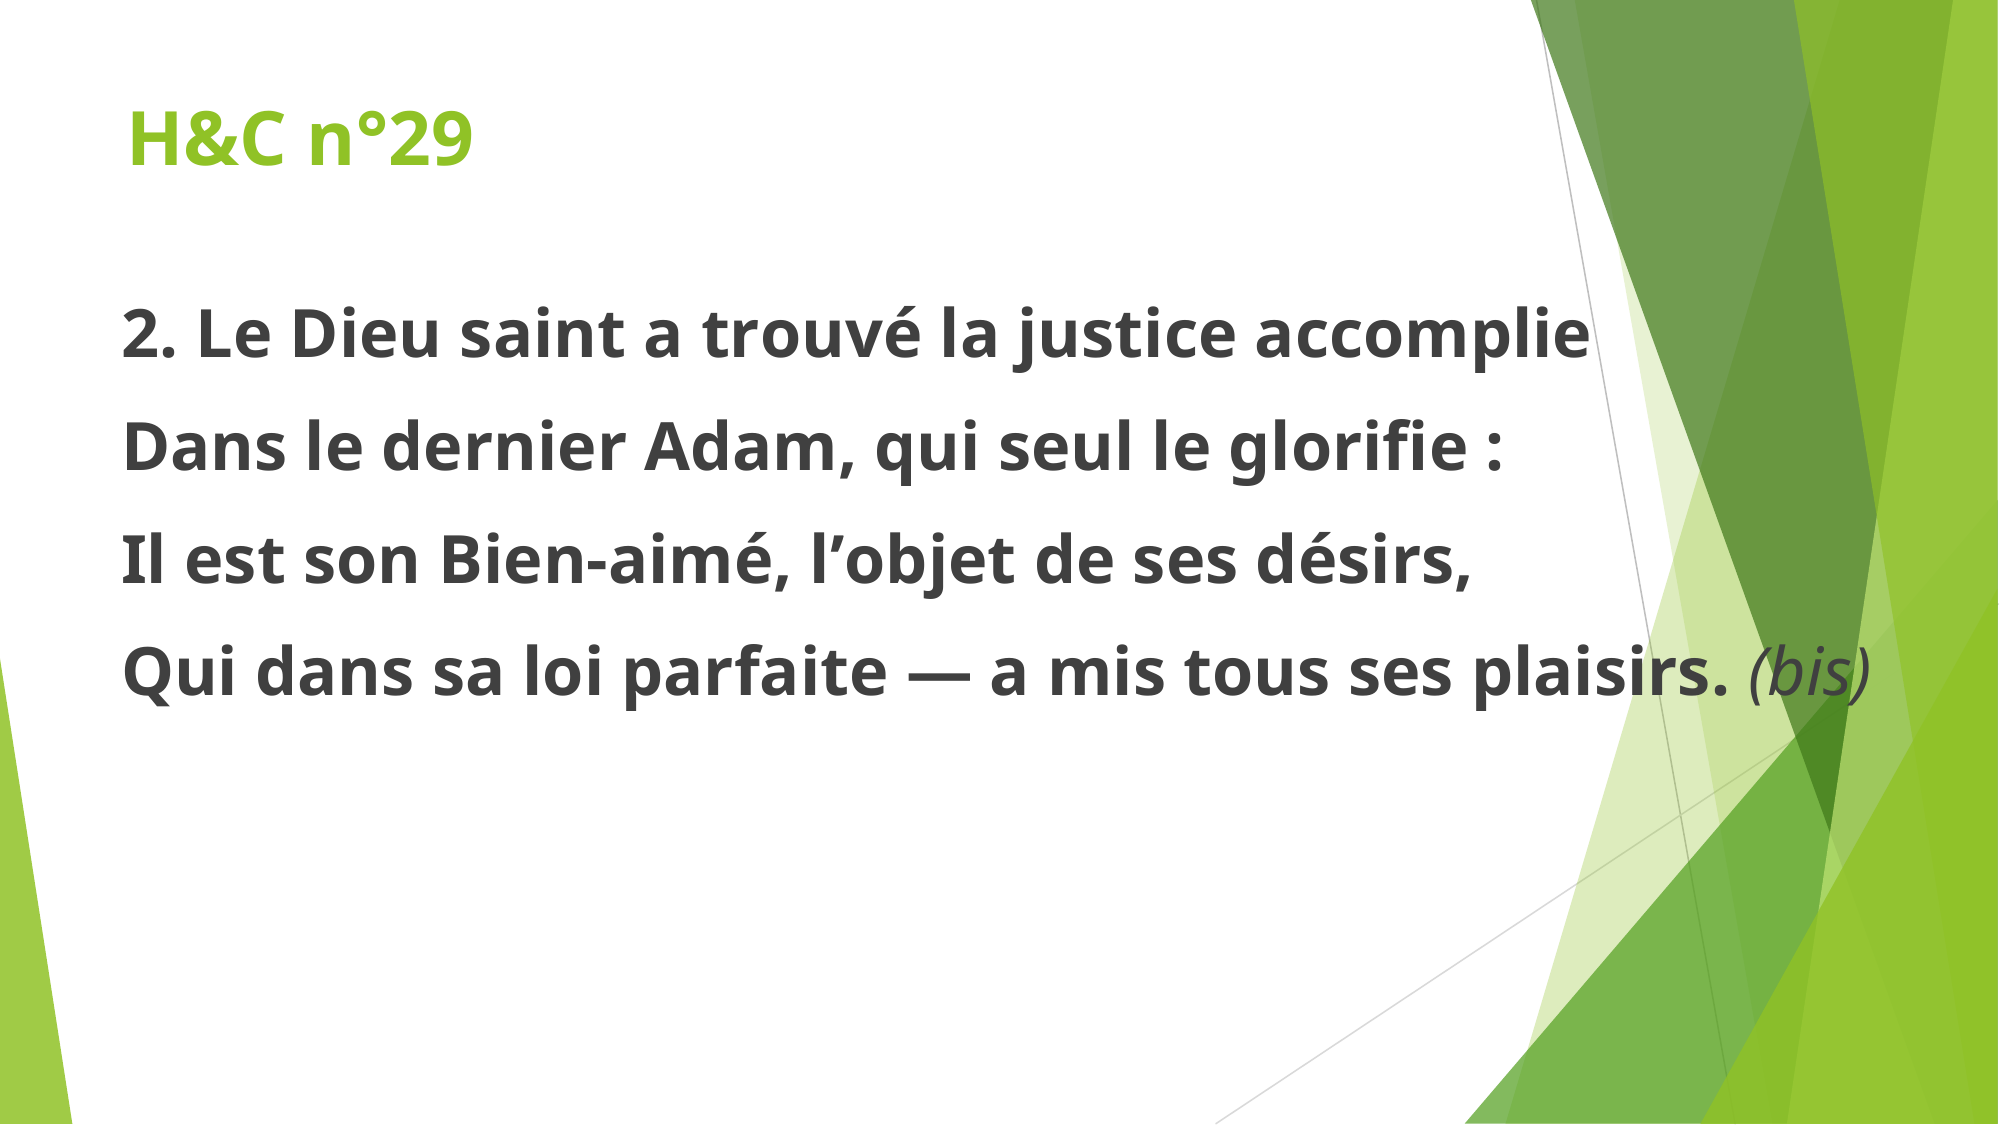

H&C n°29
2. Le Dieu saint a trouvé la justice accomplie
Dans le dernier Adam, qui seul le glorifie :
Il est son Bien-aimé, l’objet de ses désirs,
Qui dans sa loi parfaite — a mis tous ses plaisirs. (bis)